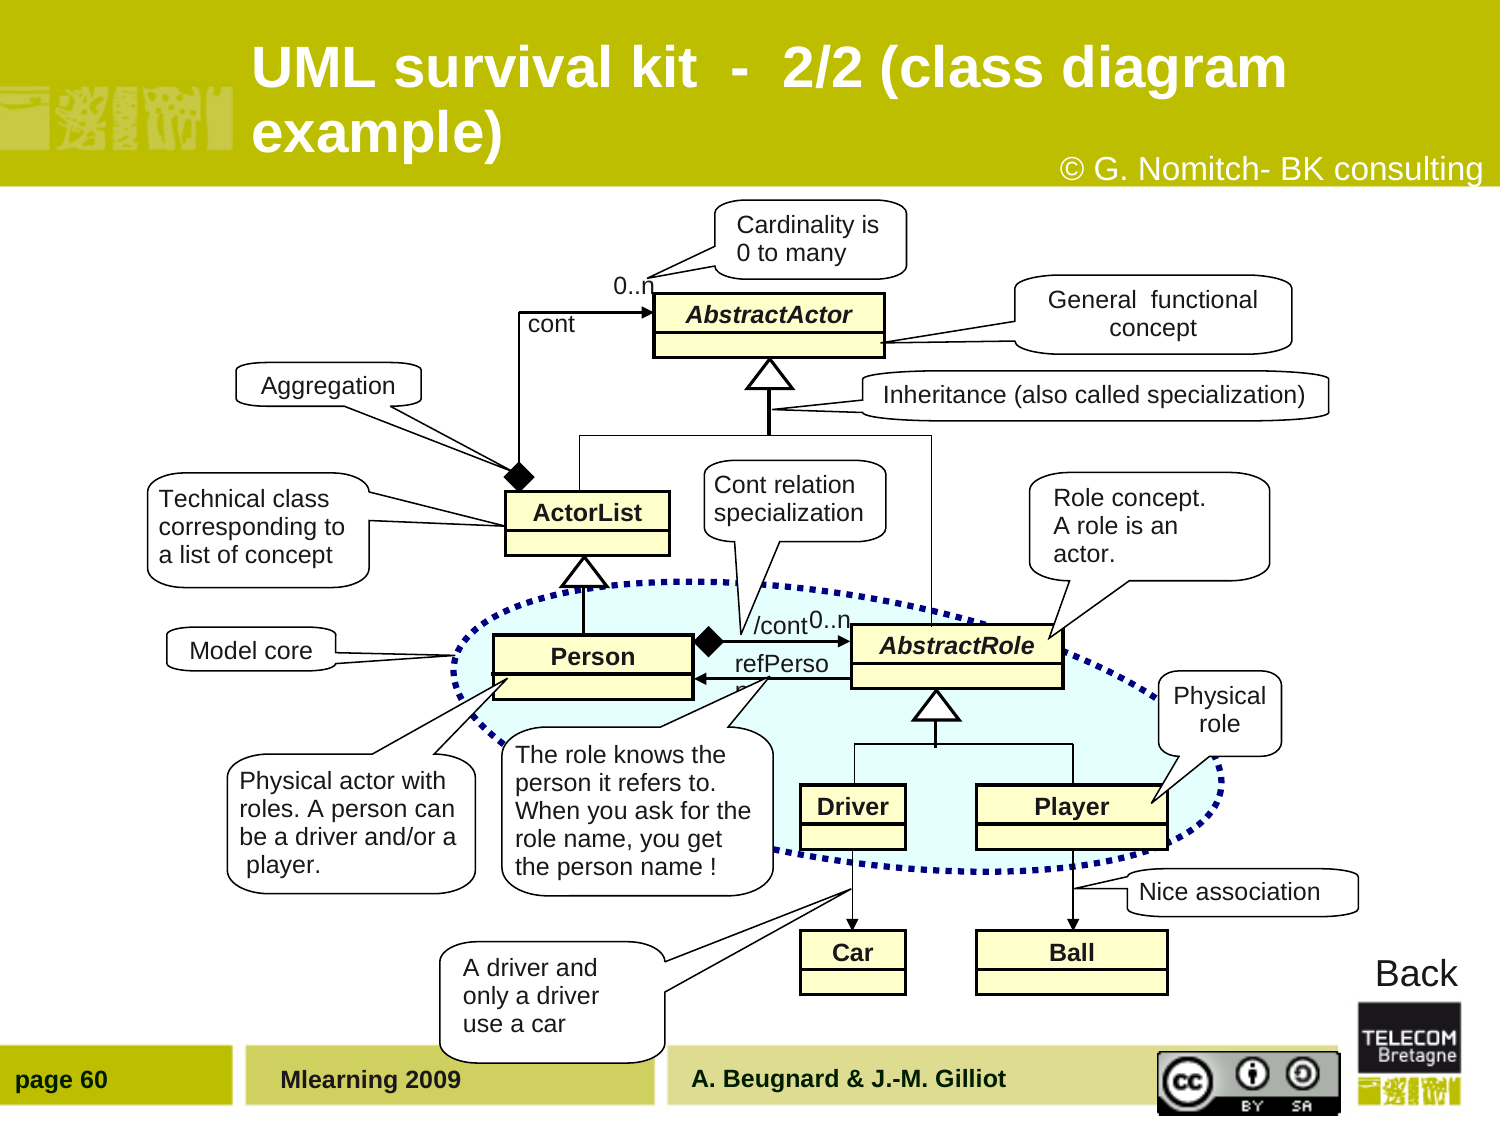

# UML survival kit - 2/2 (class diagram example)
© G. Nomitch- BK consulting
Cardinality is 0 to many
0..n
General functional concept
AbstractActor
cont
Aggregation
Inheritance (also called specialization)
Cont relation specialization
Role concept.
A role is an actor.
Technical class corresponding to a list of concept
ActorList
0..n
/cont
AbstractRole
Model core
Person
refPerson
Physical role
The role knows the person it refers to.
When you ask for the role name, you get the person name !
Physical actor with roles. A person can be a driver and/or a player.
Driver
Player
Nice association
Car
Ball
A driver and only a driver use a car
Back
60